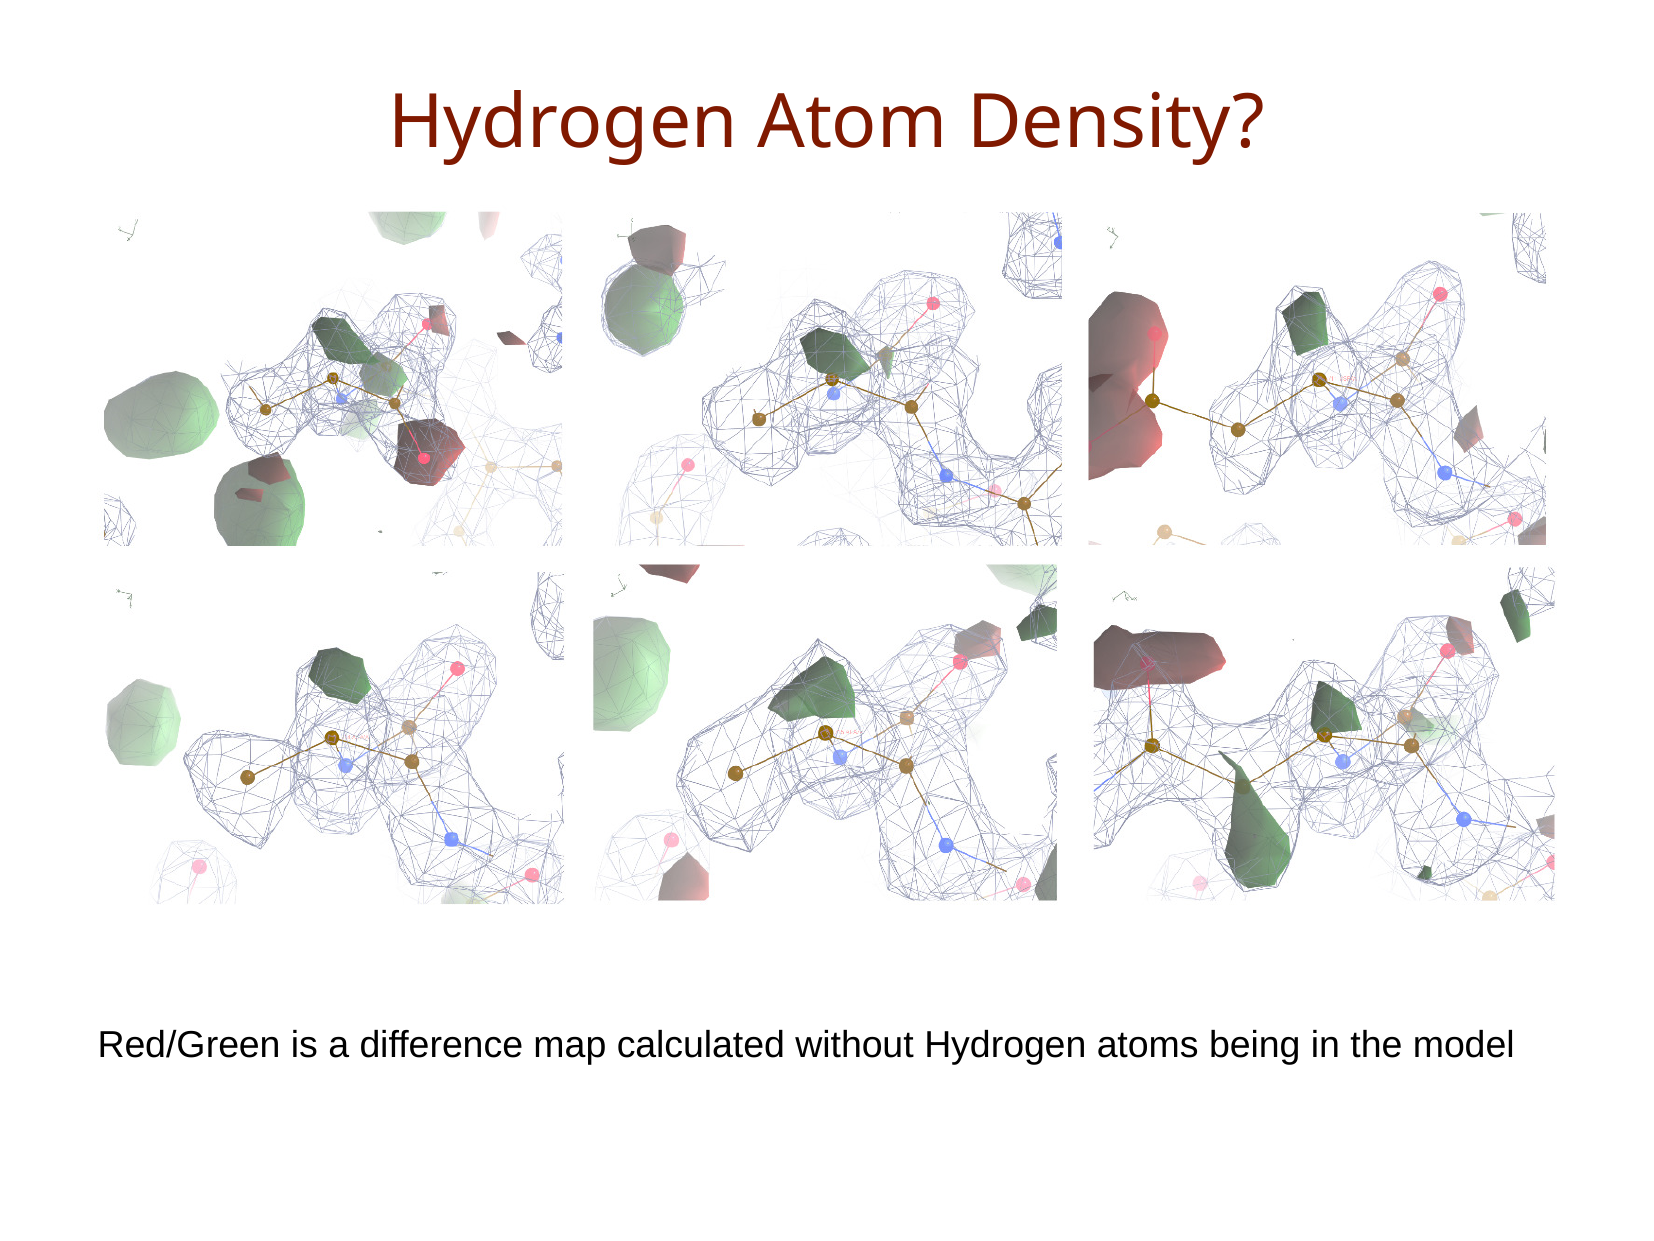

# Hydrogen Atom Density?
Red/Green is a difference map calculated without Hydrogen atoms being in the model